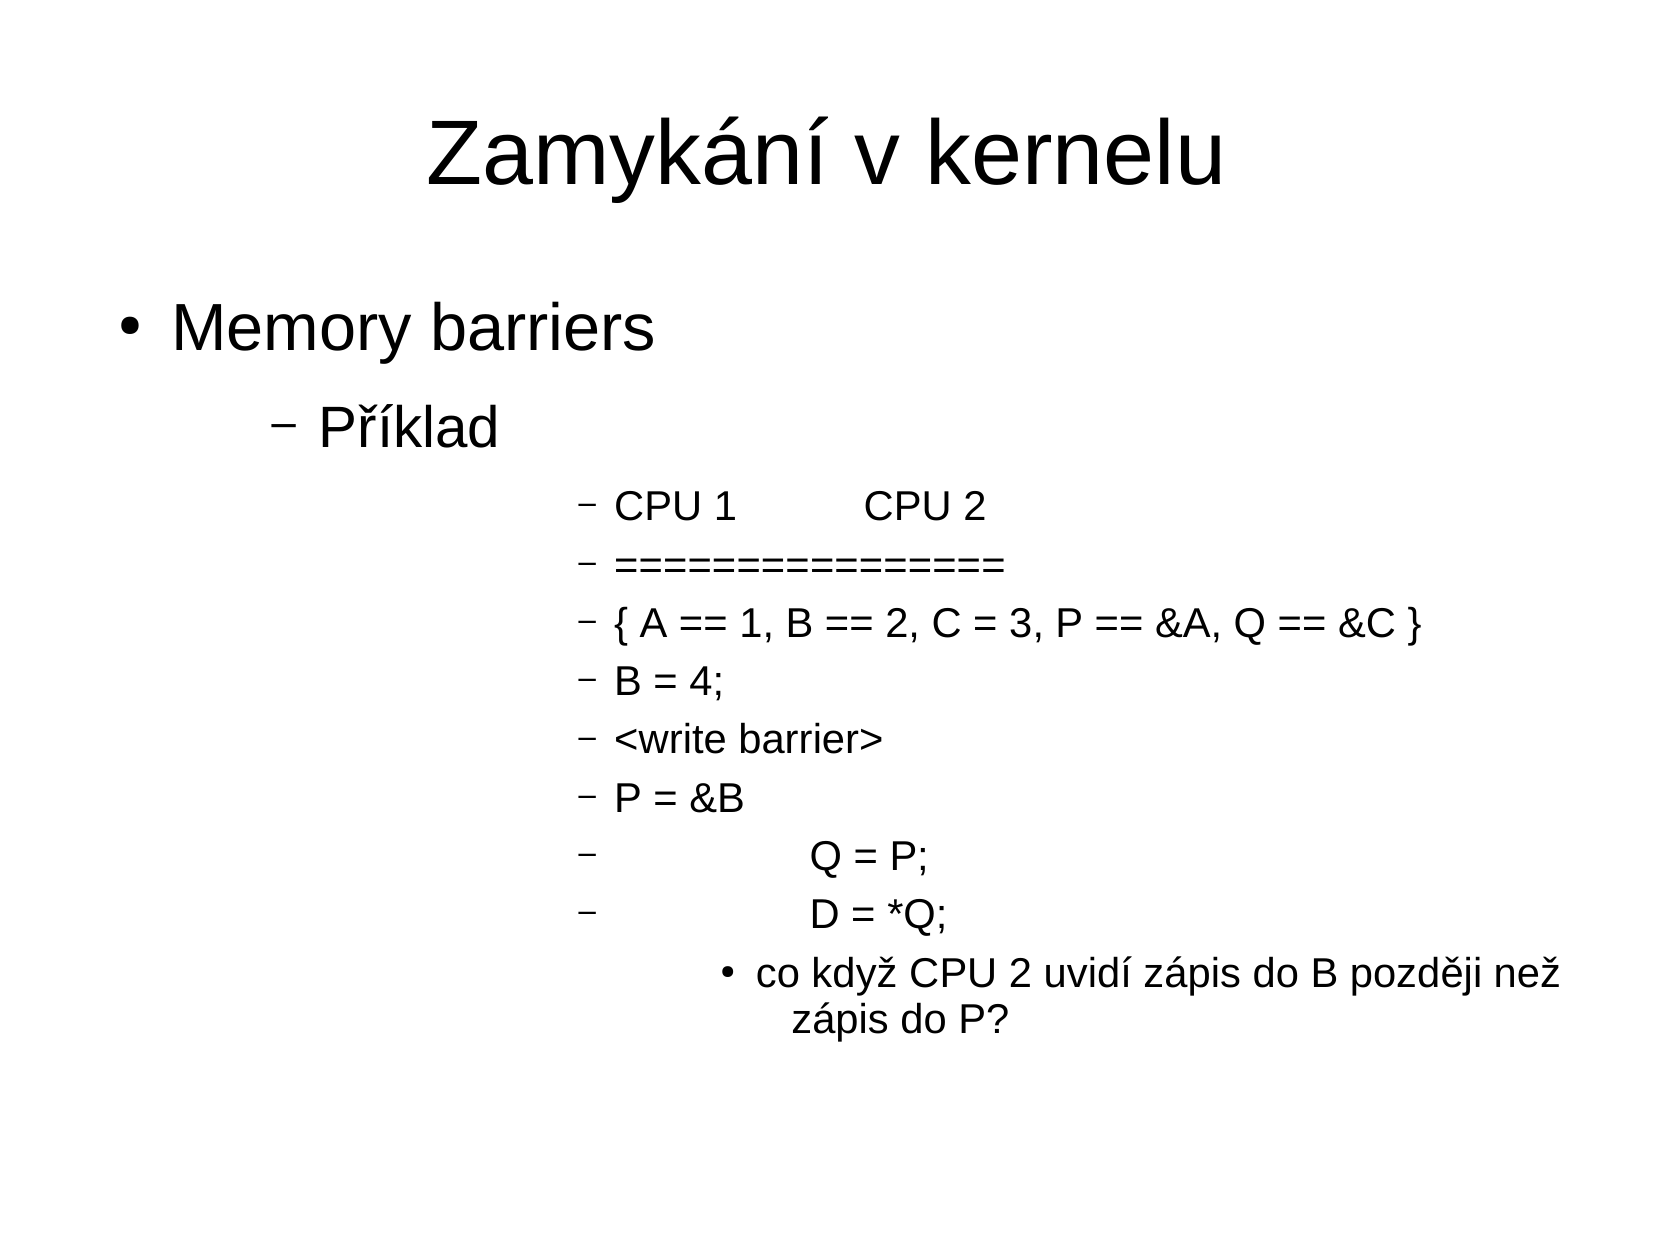

# Zamykání v kernelu
Memory barriers
Příklad
CPU 1 CPU 2
================
{ A == 1, B == 2, C = 3, P == &A, Q == &C }
B = 4;
<write barrier>
P = &B
 Q = P;
 D = *Q;
co když CPU 2 uvidí zápis do B později než zápis do P?